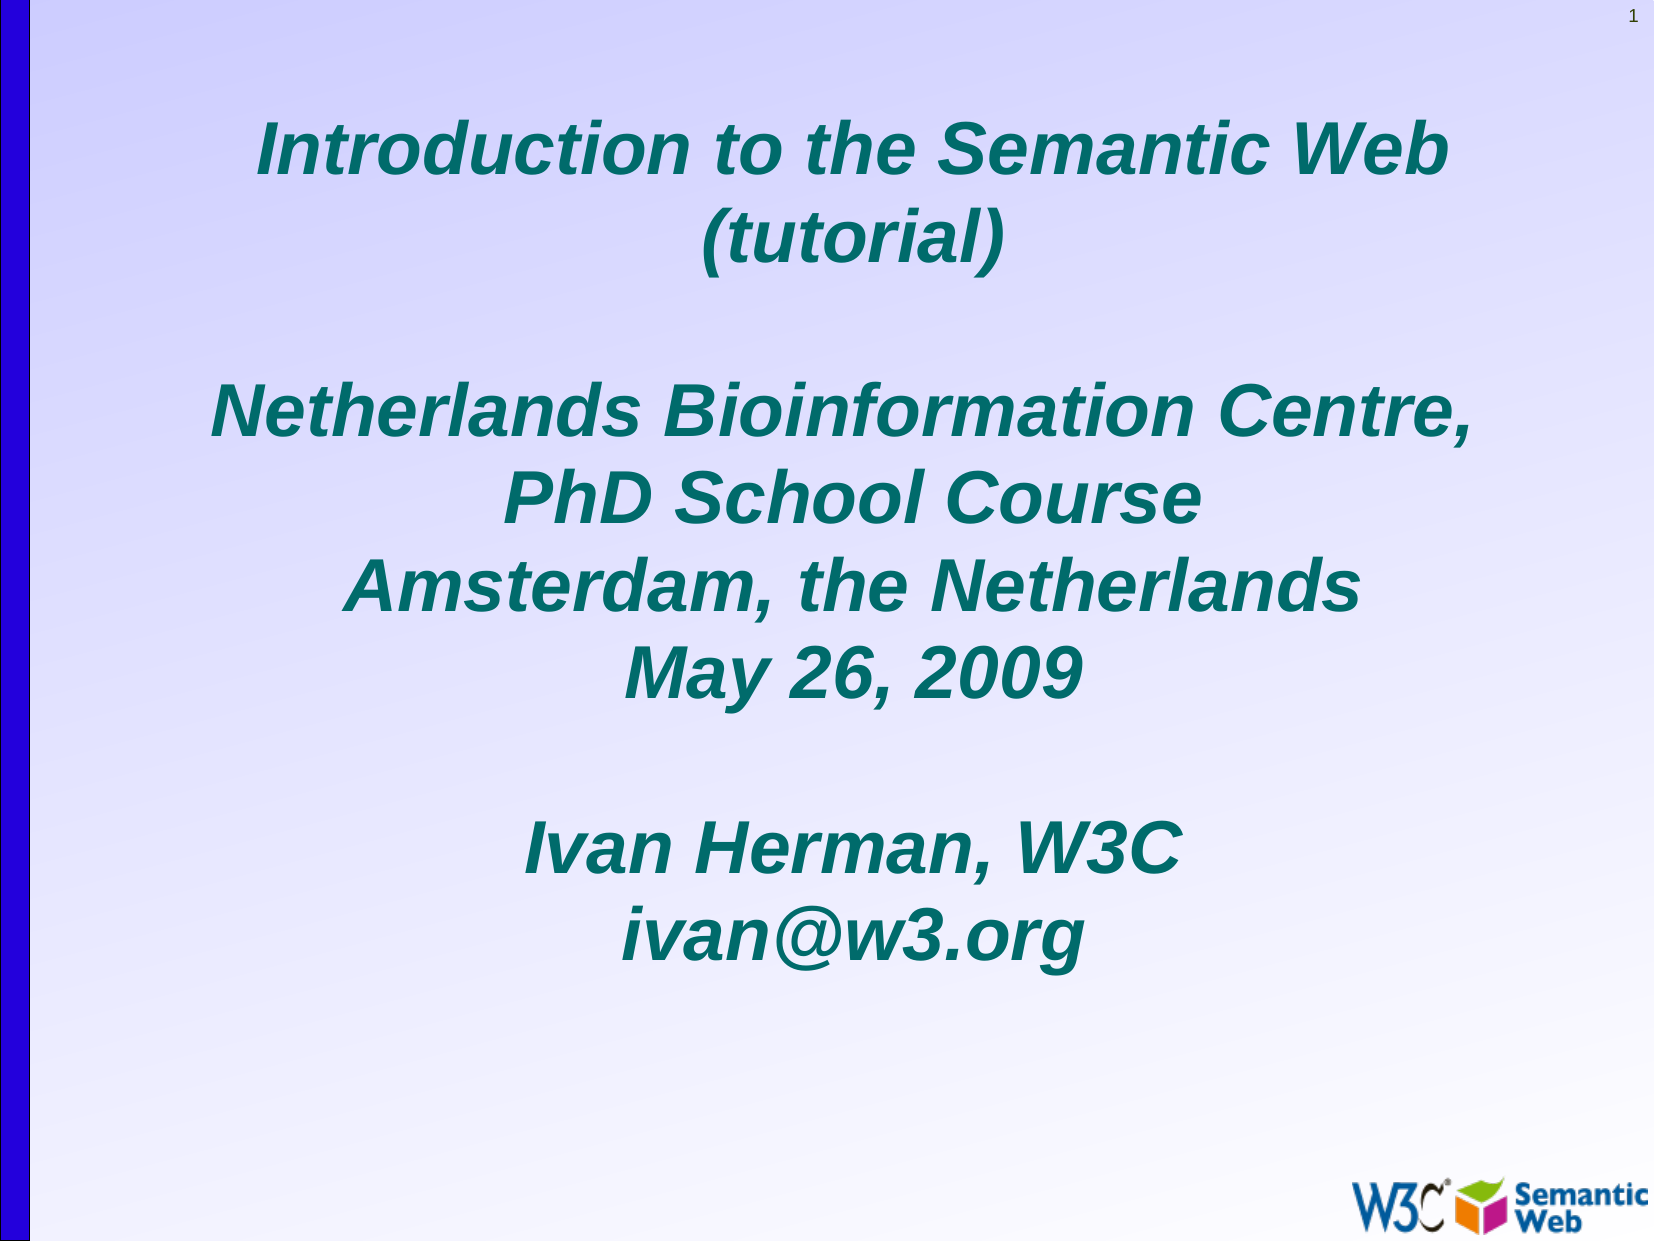

# Introduction to the Semantic Web (tutorial) Netherlands Bioinformation Centre, PhD School Course Amsterdam, the Netherlands May 26, 2009 Ivan Herman, W3C ivan@w3.org